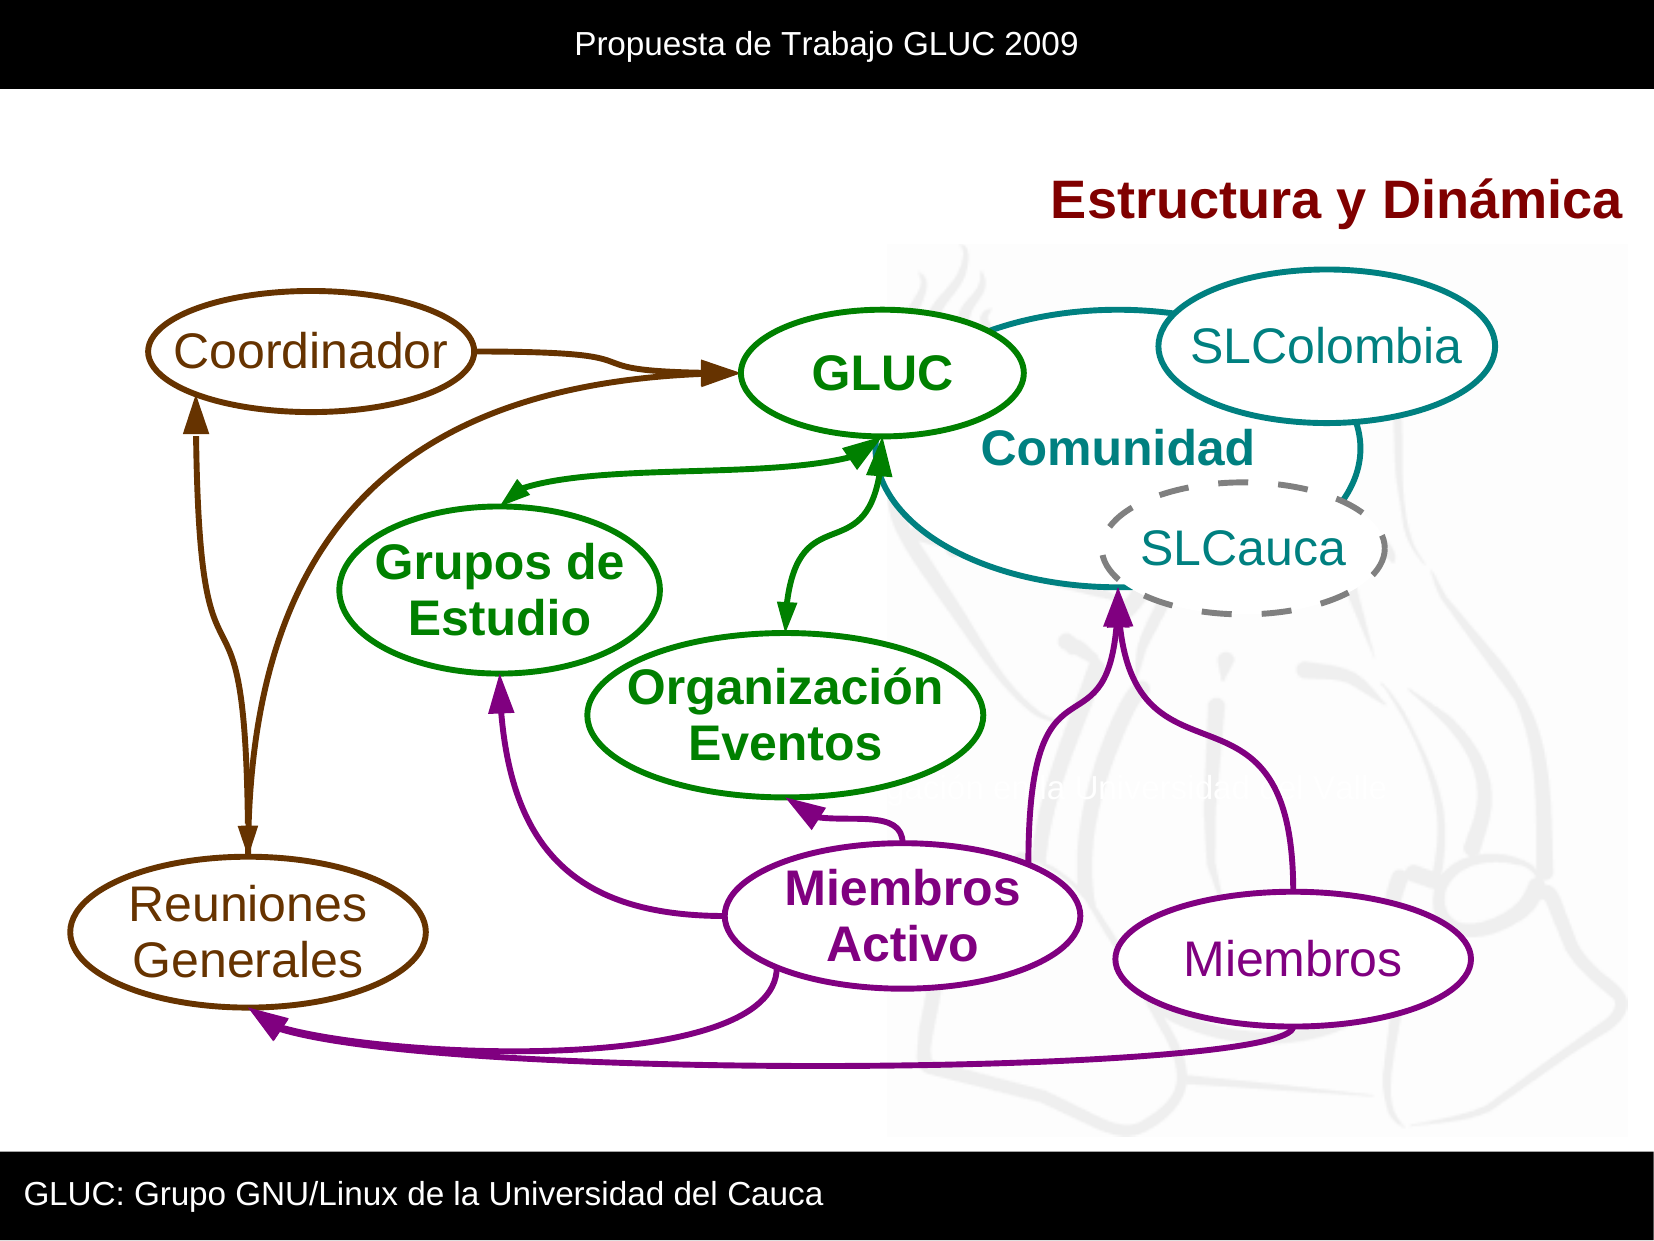

# Estructura y Dinámica
SLColombia
Coordinador
GLUC
Comunidad
SLCauca
Grupos de
Estudio
Organización
Eventos
Miembros
Activo
Reuniones
Generales
Miembros